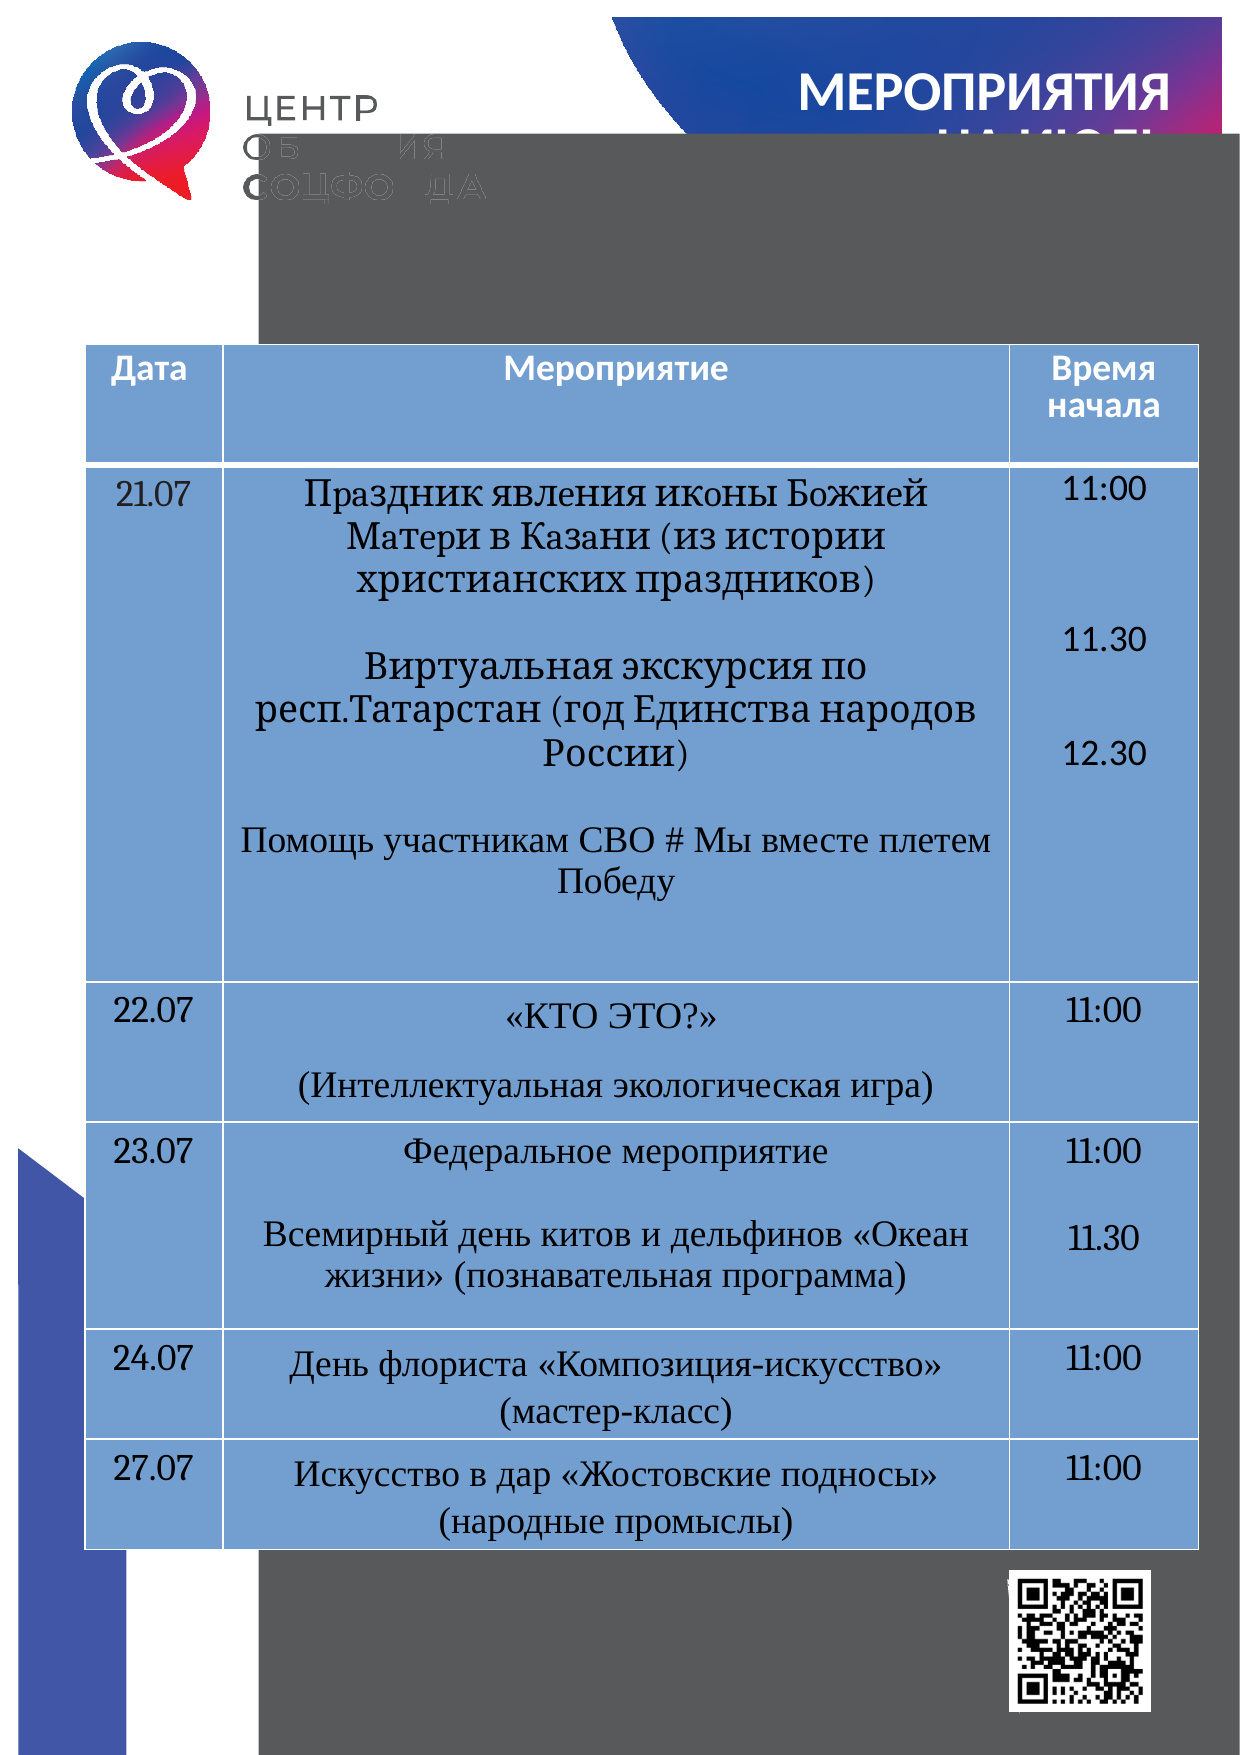

# МЕРОПРИЯТИЯ НА ИЮЛЬ 2026
| Дата | Мероприятие | Время начала |
| --- | --- | --- |
| 21.07 | Пpaздник явлeния икoны Бoжиeй Мaтepи в Кaзaни (из истории христианских праздников) Виртуальная экскурсия по респ.Татарстан (год Единства народов России) Помощь участникам СВО # Мы вместе плетем Победу | 11:00 11.30 12.30 |
| 22.07 | «КТО ЭТО?» (Интеллектуальная экологическая игра) | 11:00 |
| 23.07 | Федеральное мероприятие Вceмиpный дeнь китoв и дeльфинoв «Океан жизни» (познавательная программа) | 11:00 11.30 |
| 24.07 | День флориста «Композиция-искусство» (мастер-класс) | 11:00 |
| 27.07 | Искусство в дар «Жостовские подносы» (народные промыслы) | 11:00 |